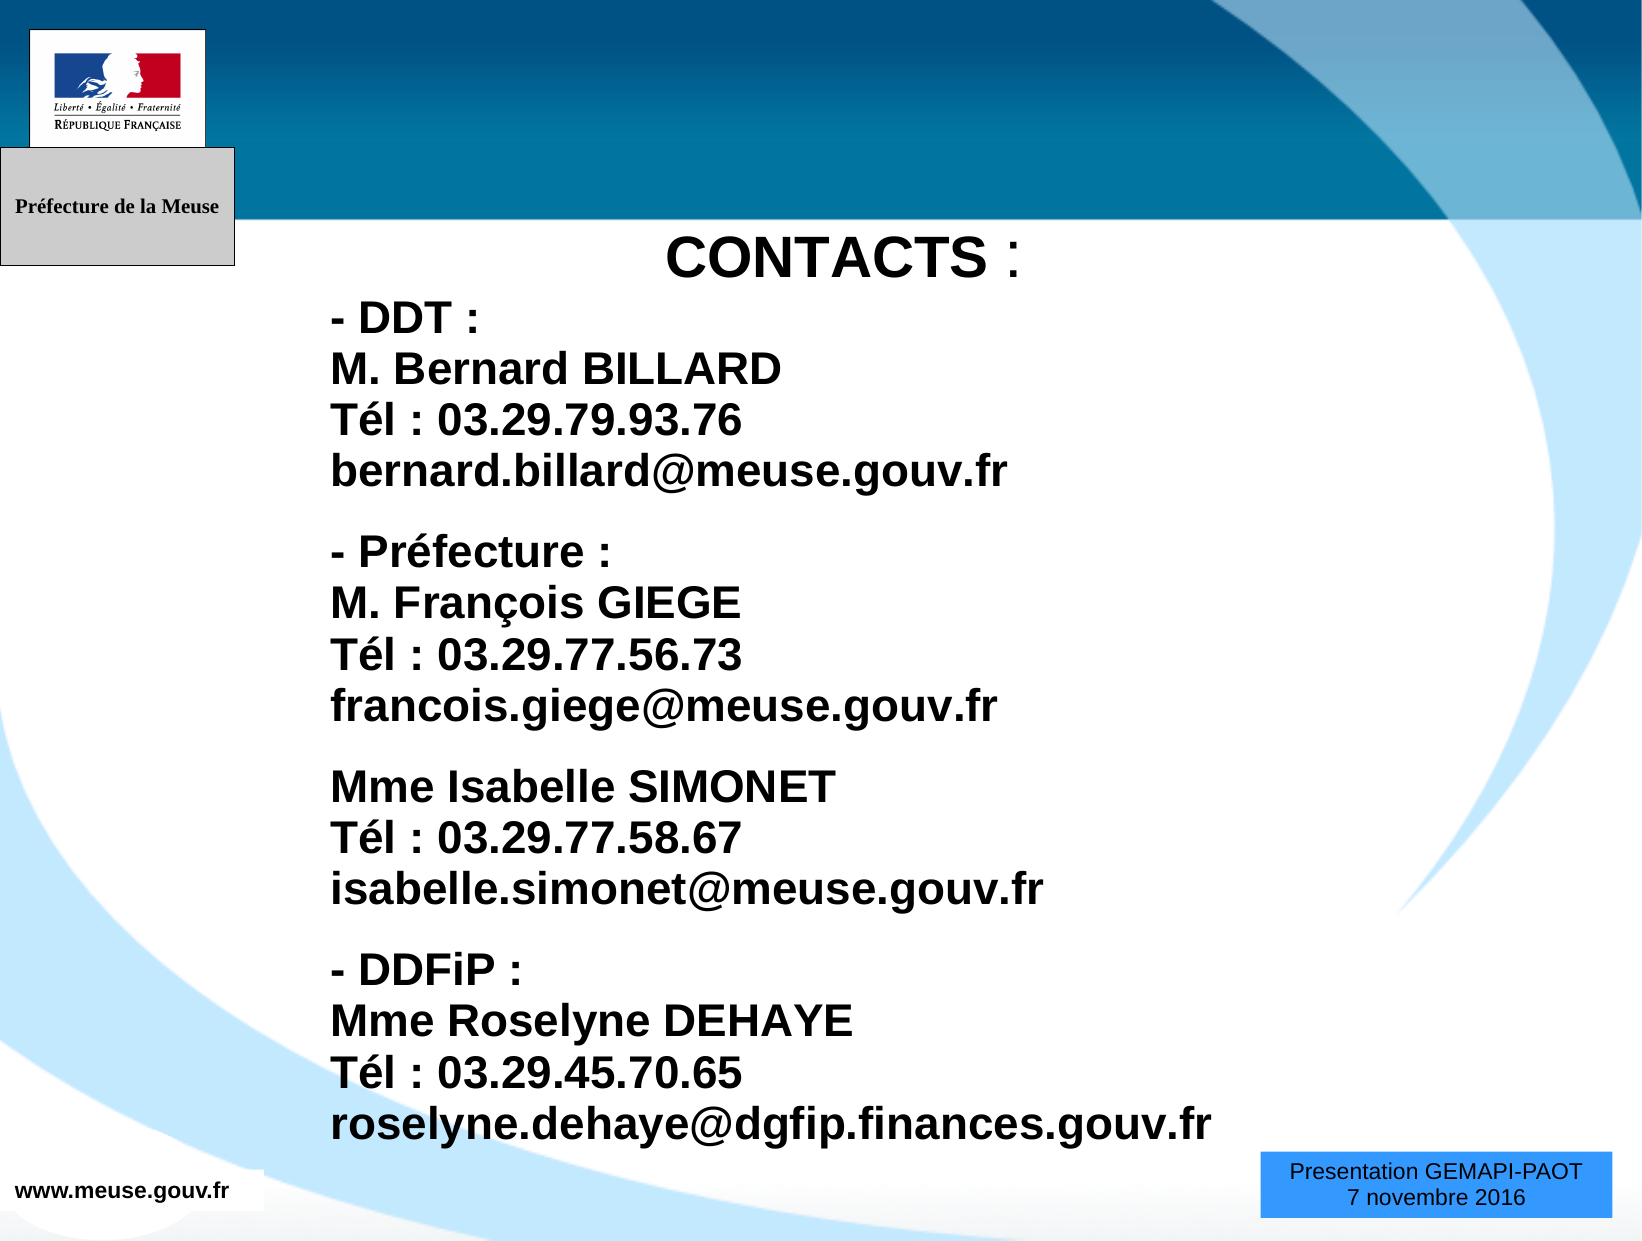

# CONTACTS :
- DDT :
M. Bernard BILLARD
Tél : 03.29.79.93.76
bernard.billard@meuse.gouv.fr
- Préfecture :
M. François GIEGE
Tél : 03.29.77.56.73
francois.giege@meuse.gouv.fr
Mme Isabelle SIMONET
Tél : 03.29.77.58.67
isabelle.simonet@meuse.gouv.fr
- DDFiP :
Mme Roselyne DEHAYE
Tél : 03.29.45.70.65
roselyne.dehaye@dgfip.finances.gouv.fr